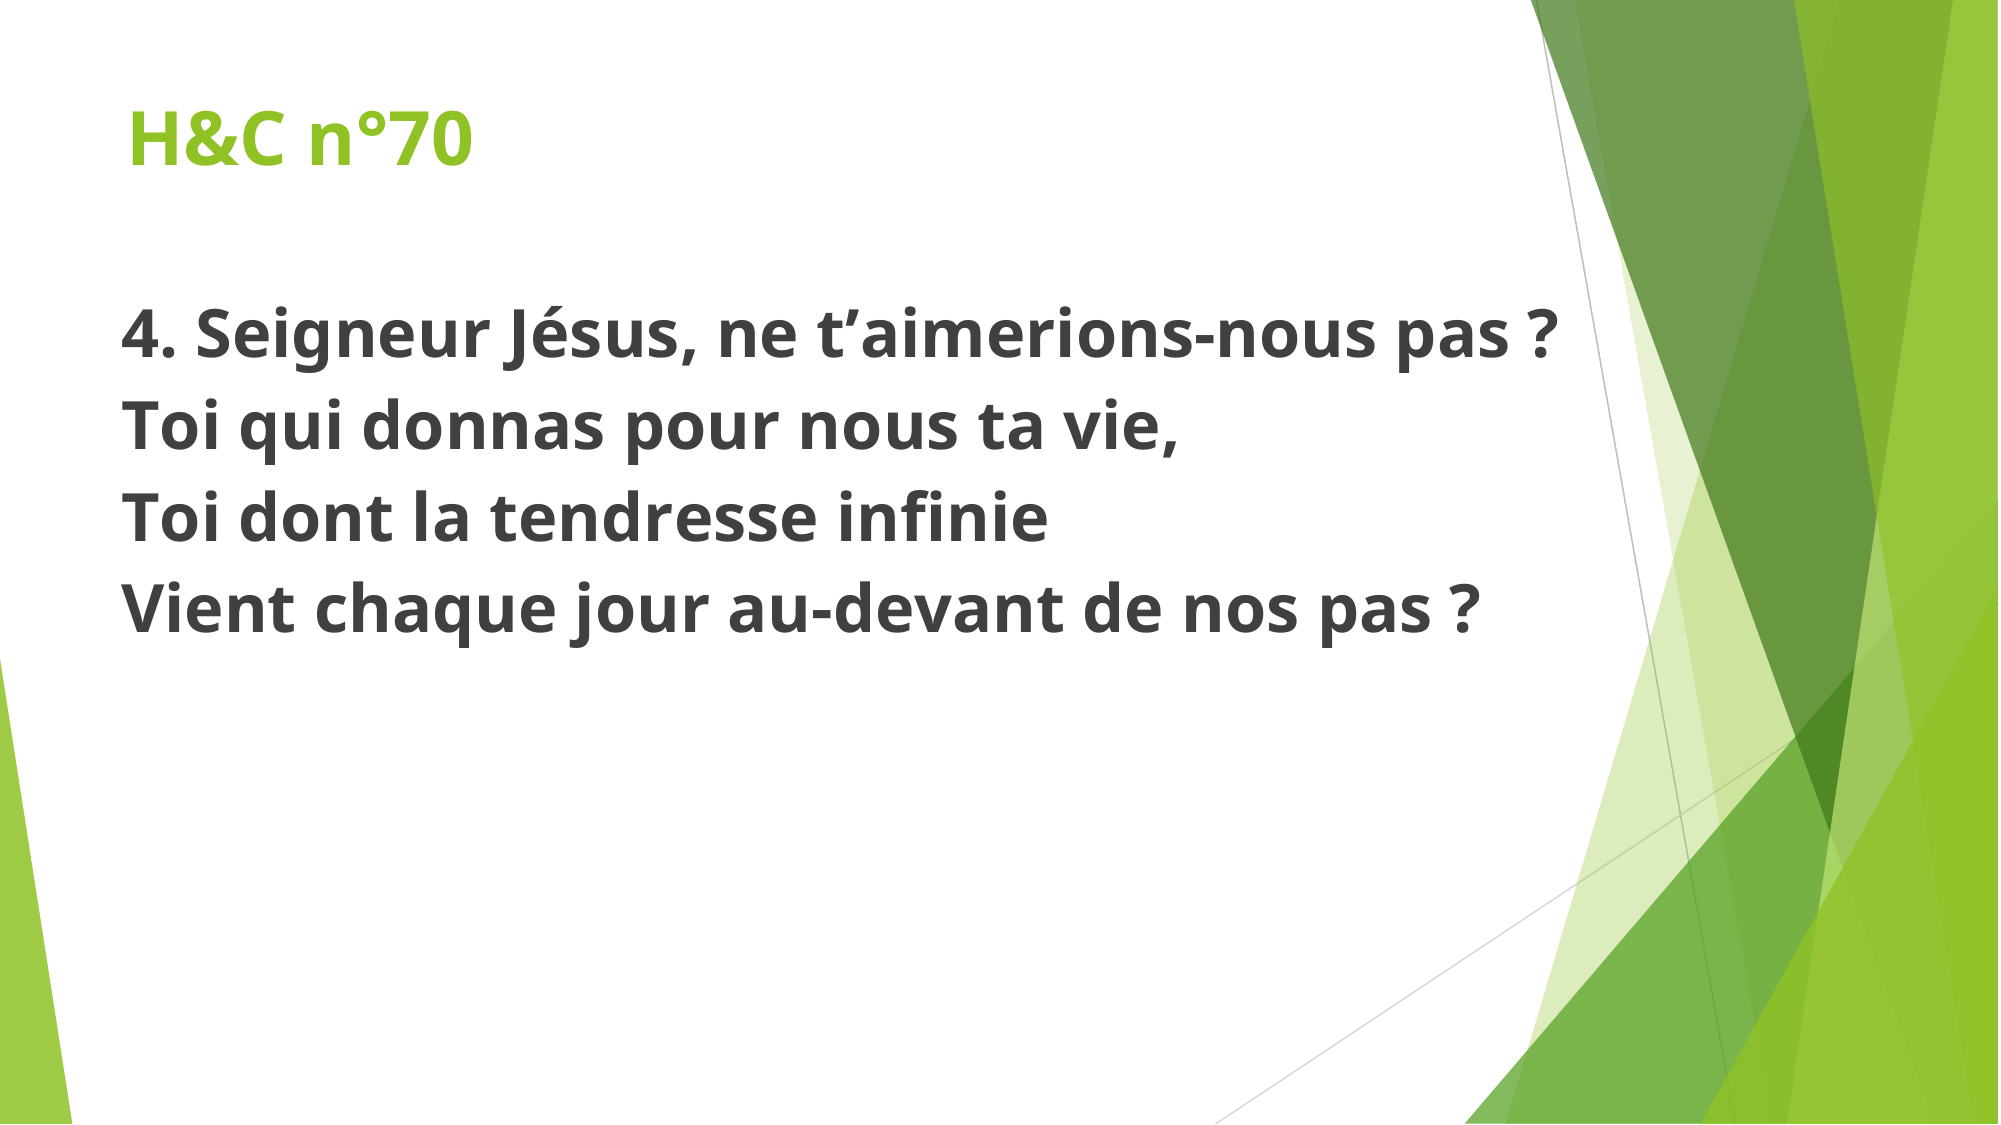

H&C n°70
4. Seigneur Jésus, ne t’aimerions-nous pas ?
Toi qui donnas pour nous ta vie,
Toi dont la tendresse infinie
Vient chaque jour au-devant de nos pas ?